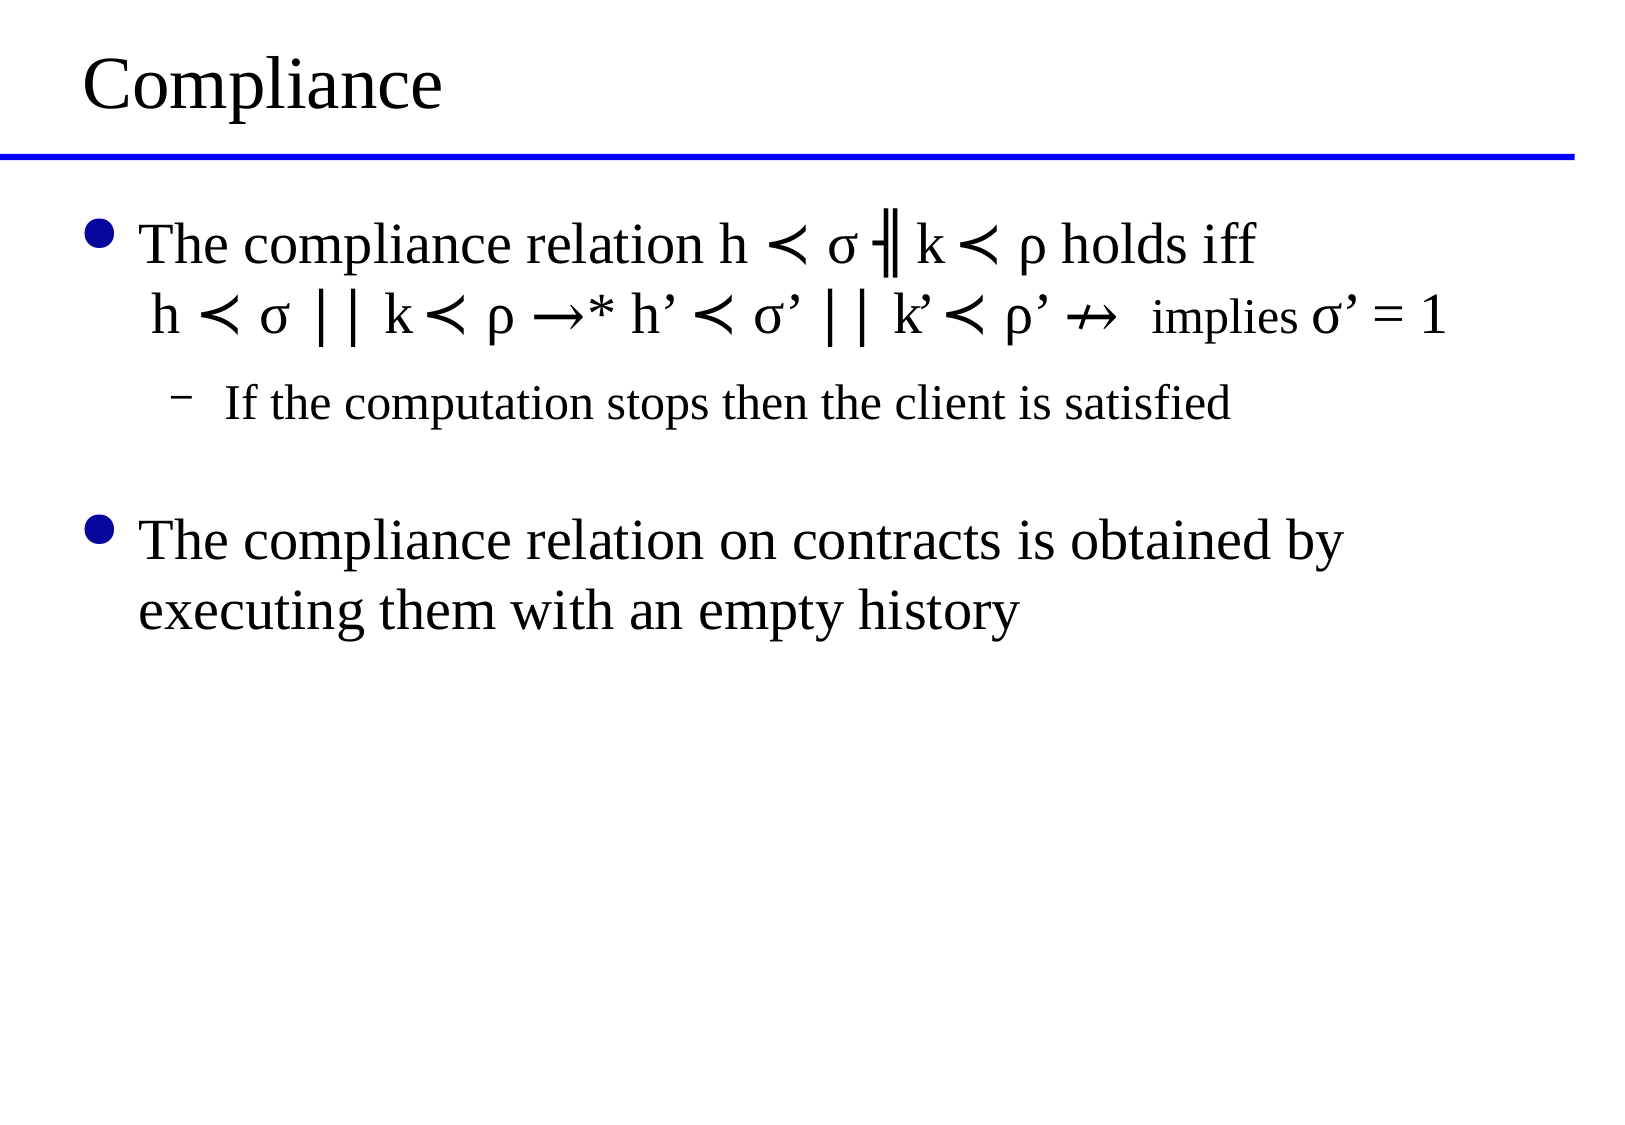

# Compliance
The compliance relation h ≺ σ ╢ k ≺ ρ holds iff
 h ≺ σ || k ≺ ρ →* h’ ≺ σ’ || k’ ≺ ρ’ ↛ implies σ’ = 1
If the computation stops then the client is satisfied
The compliance relation on contracts is obtained by executing them with an empty history